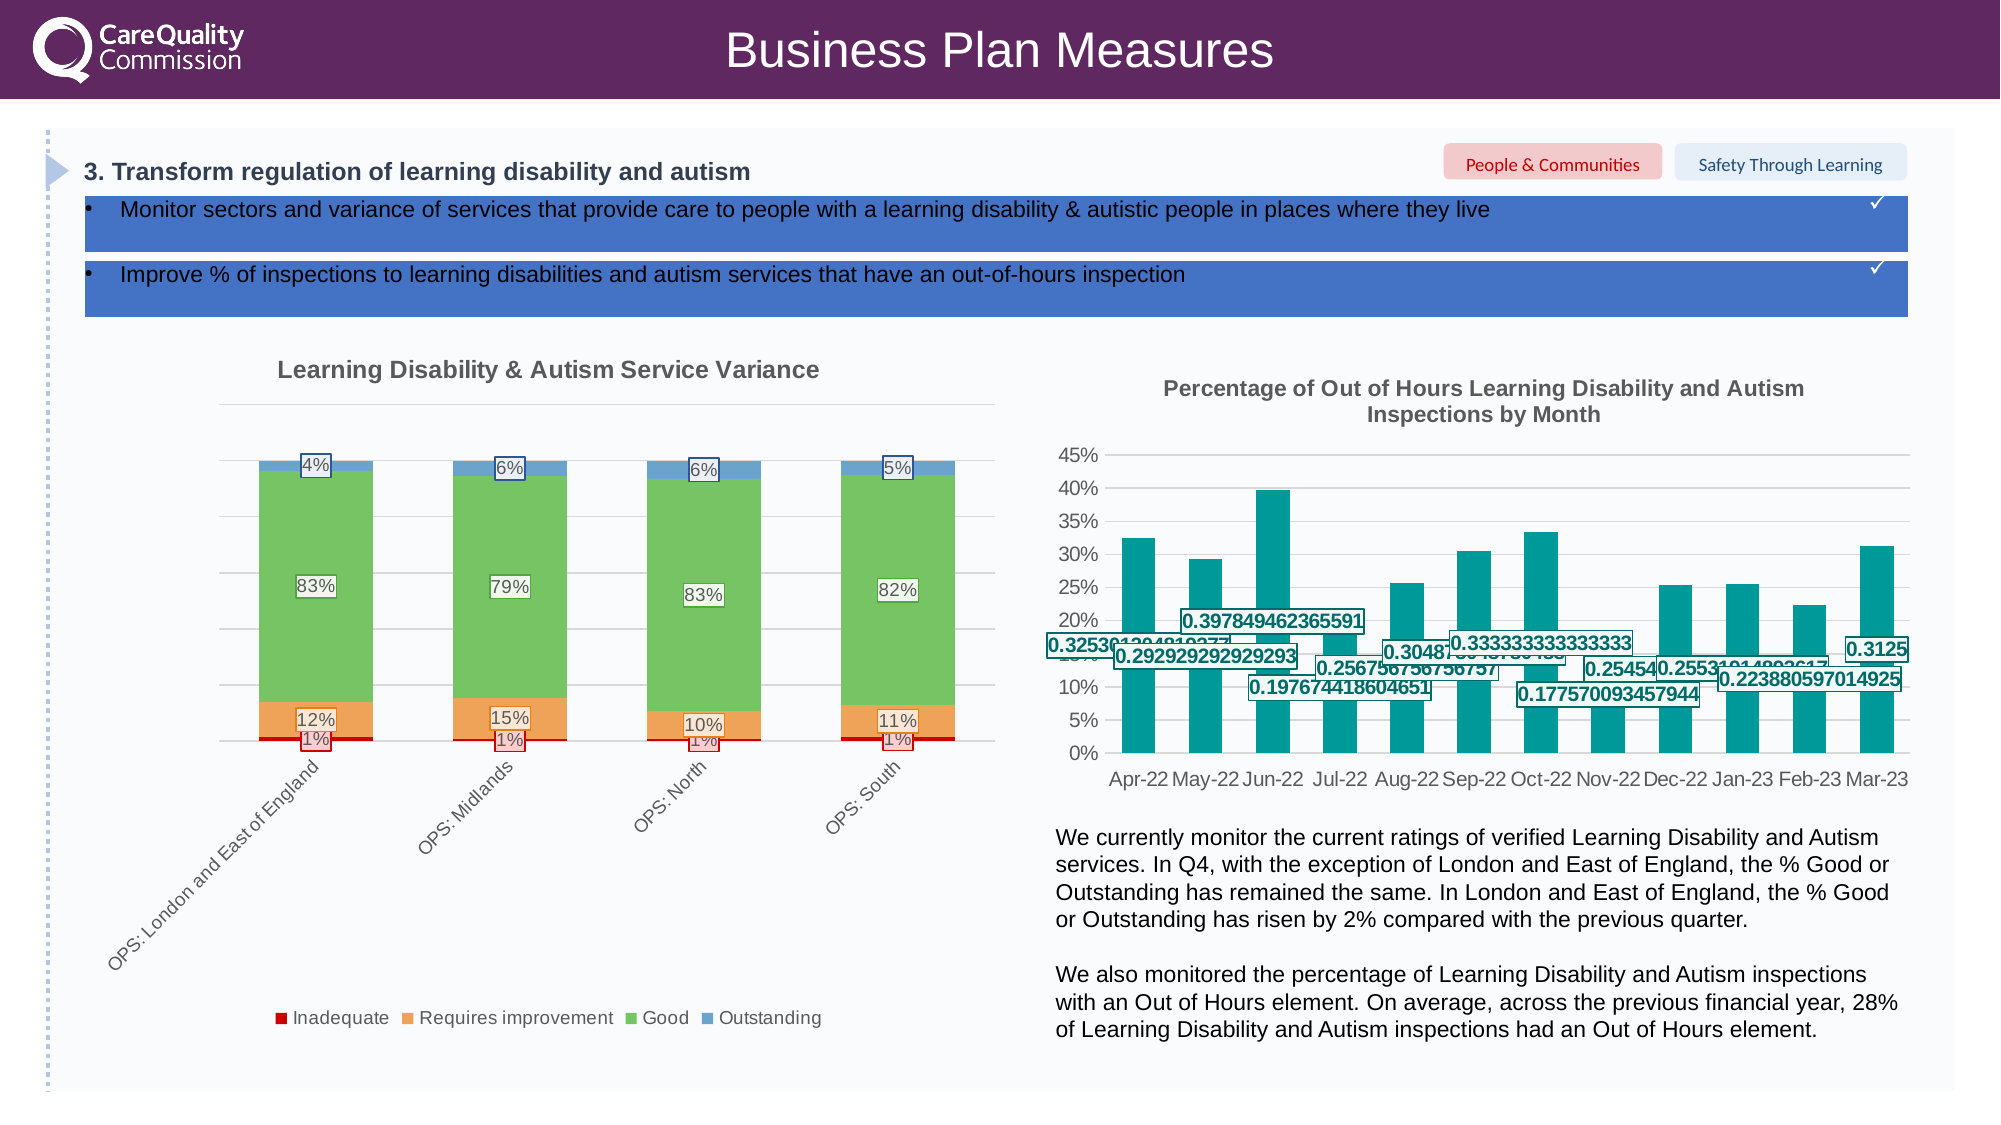

Business Plan Measures
People & Communities
Safety Through Learning
3. Transform regulation of learning disability and autism
| Monitor sectors and variance of services that provide care to people with a learning disability & autistic people in places where they live |  |
| --- | --- |
| Improve % of inspections to learning disabilities and autism services that have an out-of-hours inspection |  |
| --- | --- |
### Chart: Learning Disability & Autism Service Variance
| Category | Inadequate | Requires improvement | Good | Outstanding |
|---|---|---|---|---|
| OPS: London and East of England | 0.0130226182316655 | 0.124742974640165 | 0.82659355723098 | 0.0356408498971899 |
| OPS: Midlands | 0.00716332378223496 | 0.14756446991404 | 0.789398280802292 | 0.0558739255014327 |
| OPS: North | 0.00674308833445718 | 0.0991233985165206 | 0.829399865138233 | 0.0647336480107889 |
| OPS: South | 0.0141342756183746 | 0.114083796062595 | 0.819787985865724 | 0.0519939424533064 |
### Chart: Percentage of Out of Hours Learning Disability and Autism Inspections by Month
| Category | OOH |
|---|---|
| 44652 | 0.325301204819277 |
| 44682 | 0.292929292929293 |
| 44713 | 0.397849462365591 |
| 44743 | 0.197674418604651 |
| 44774 | 0.256756756756757 |
| 44805 | 0.304878048780488 |
| 44835 | 0.333333333333333 |
| 44866 | 0.177570093457944 |
| 44896 | 0.254545454545455 |
| 44927 | 0.25531914893617 |
| 44958 | 0.223880597014925 |
| 44986 | 0.3125 |We currently monitor the current ratings of verified Learning Disability and Autism services. In Q4, with the exception of London and East of England, the % Good or Outstanding has remained the same. In London and East of England, the % Good or Outstanding has risen by 2% compared with the previous quarter.
We also monitored the percentage of Learning Disability and Autism inspections with an Out of Hours element. On average, across the previous financial year, 28% of Learning Disability and Autism inspections had an Out of Hours element.